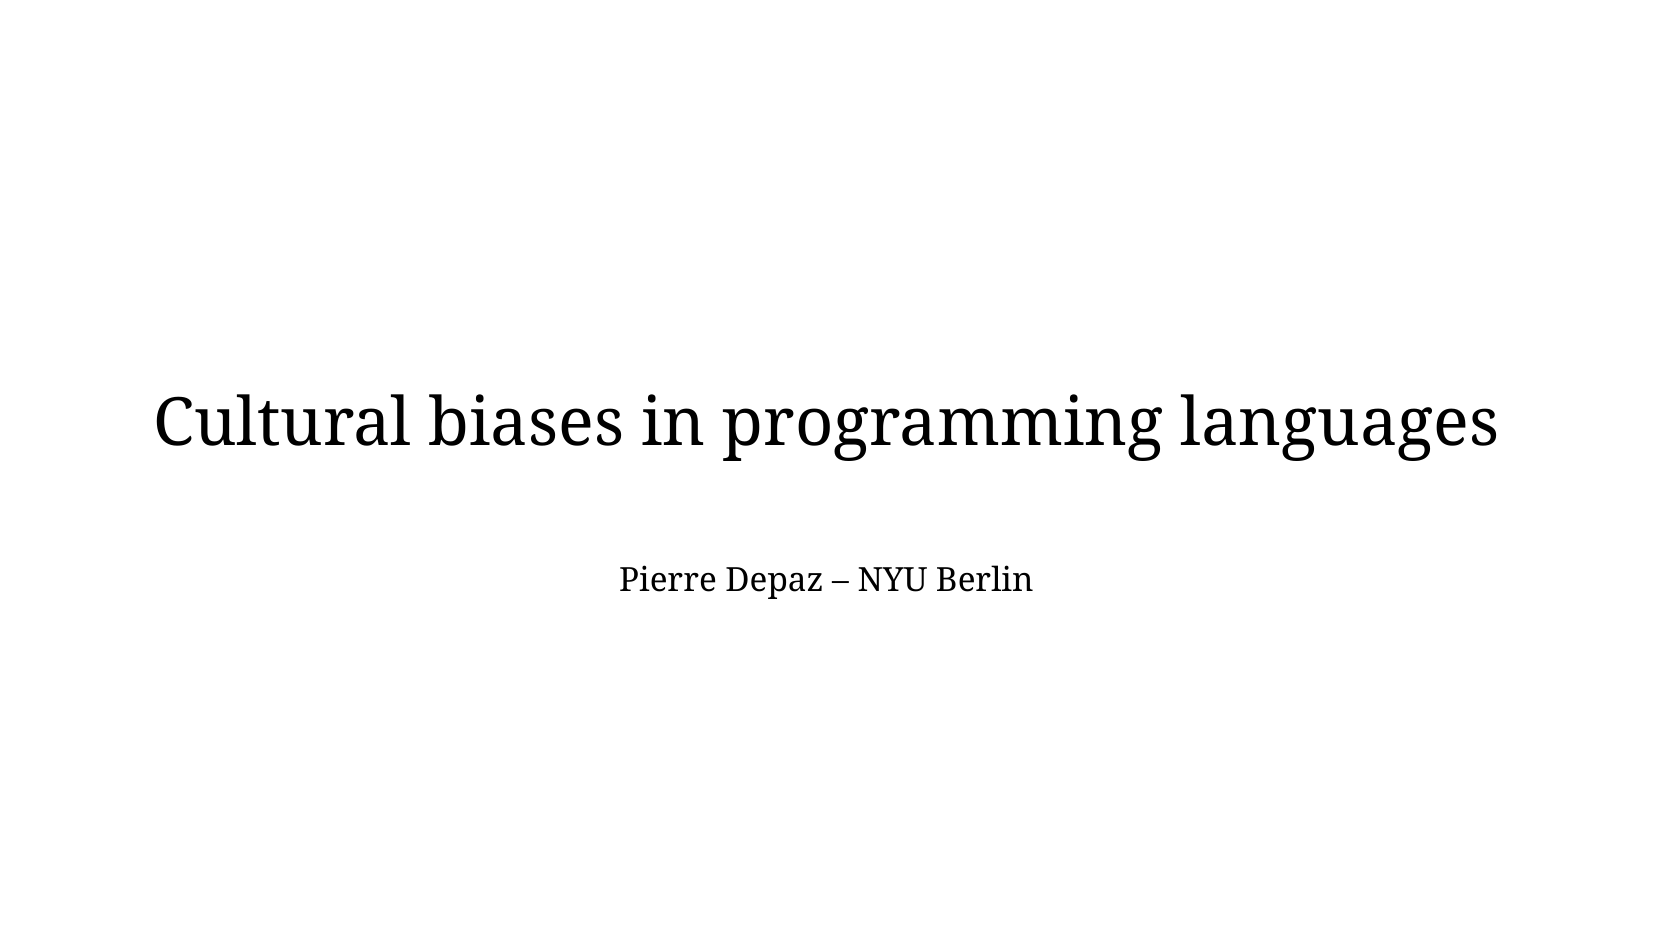

# Cultural biases in programming languages
Pierre Depaz – NYU Berlin